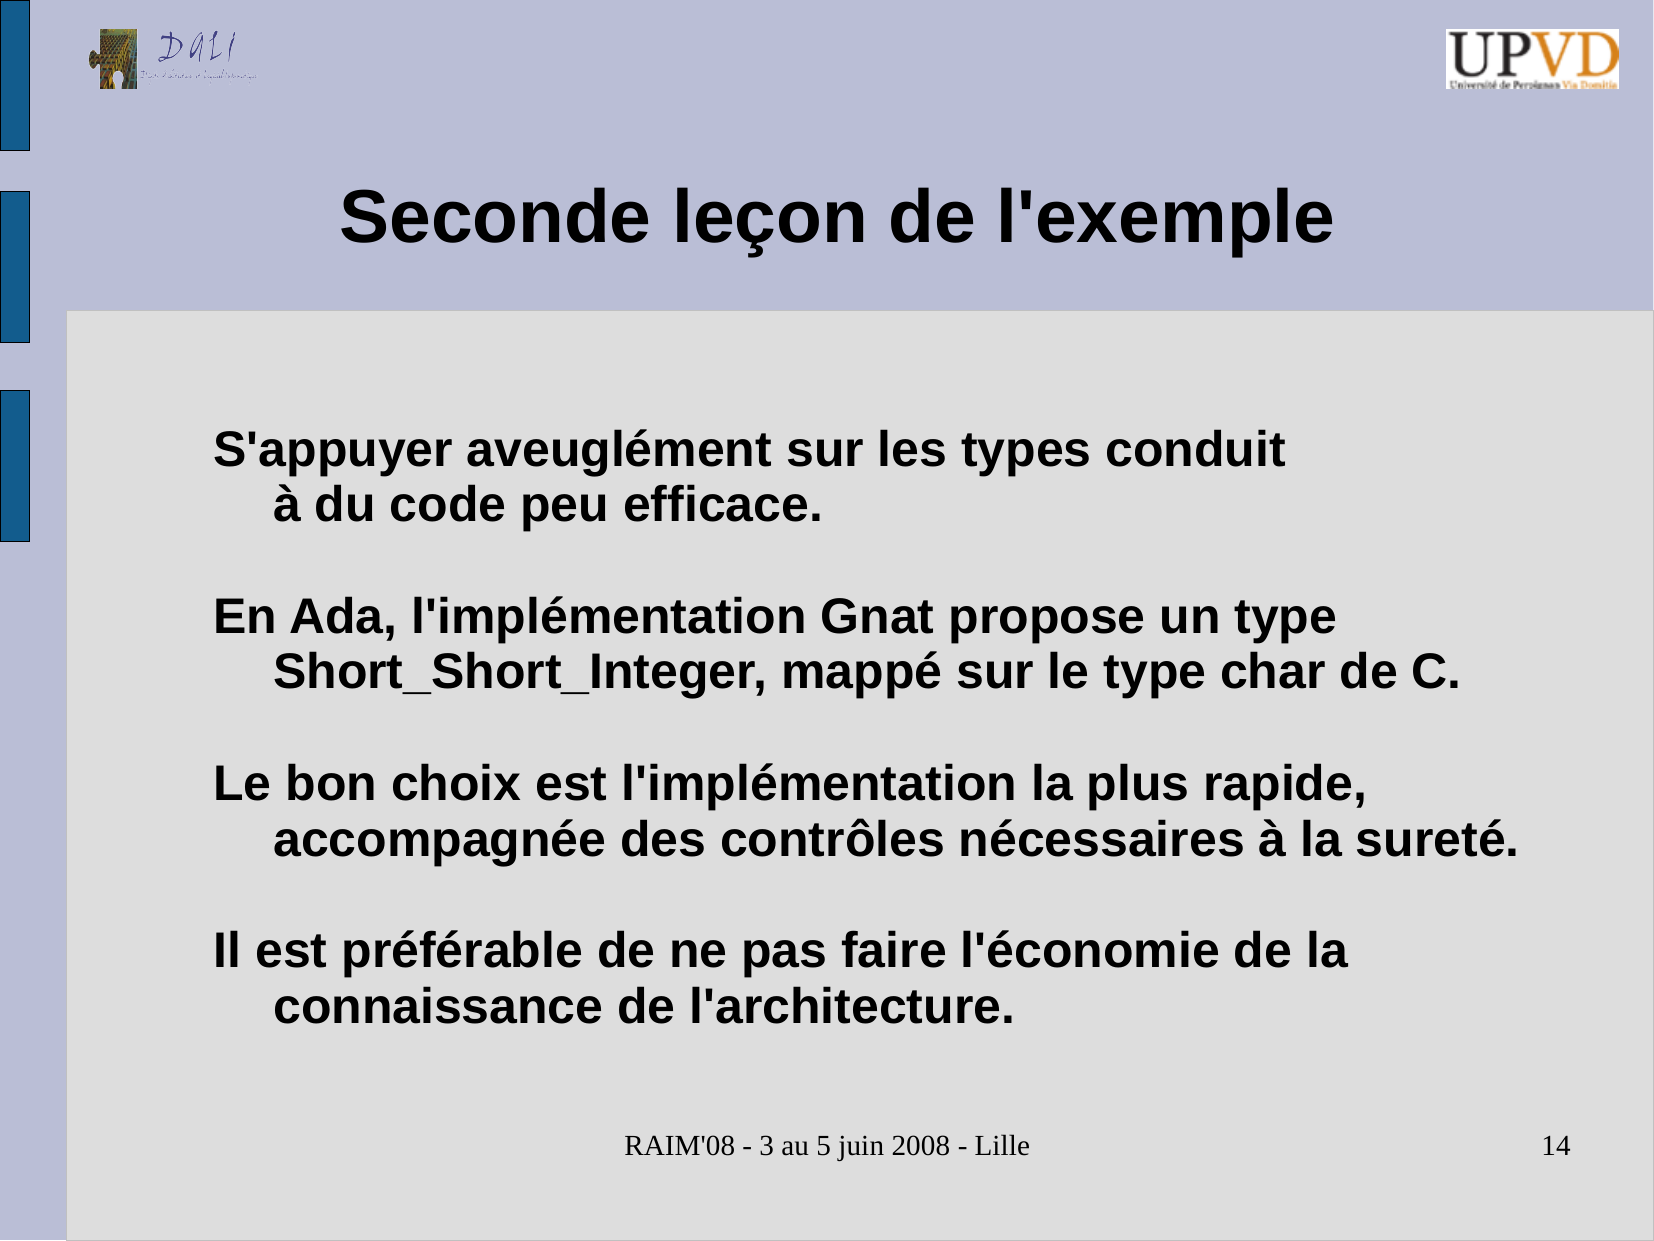

Seconde leçon de l'exemple
 S'appuyer aveuglément sur les types conduit
 	à du code peu efficace.
 En Ada, l'implémentation Gnat propose un type
 	Short_Short_Integer, mappé sur le type char de C.
 Le bon choix est l'implémentation la plus rapide,
 	accompagnée des contrôles nécessaires à la sureté.
 Il est préférable de ne pas faire l'économie de la
 	connaissance de l'architecture.
RAIM'08 - 3 au 5 juin 2008 - Lille
14